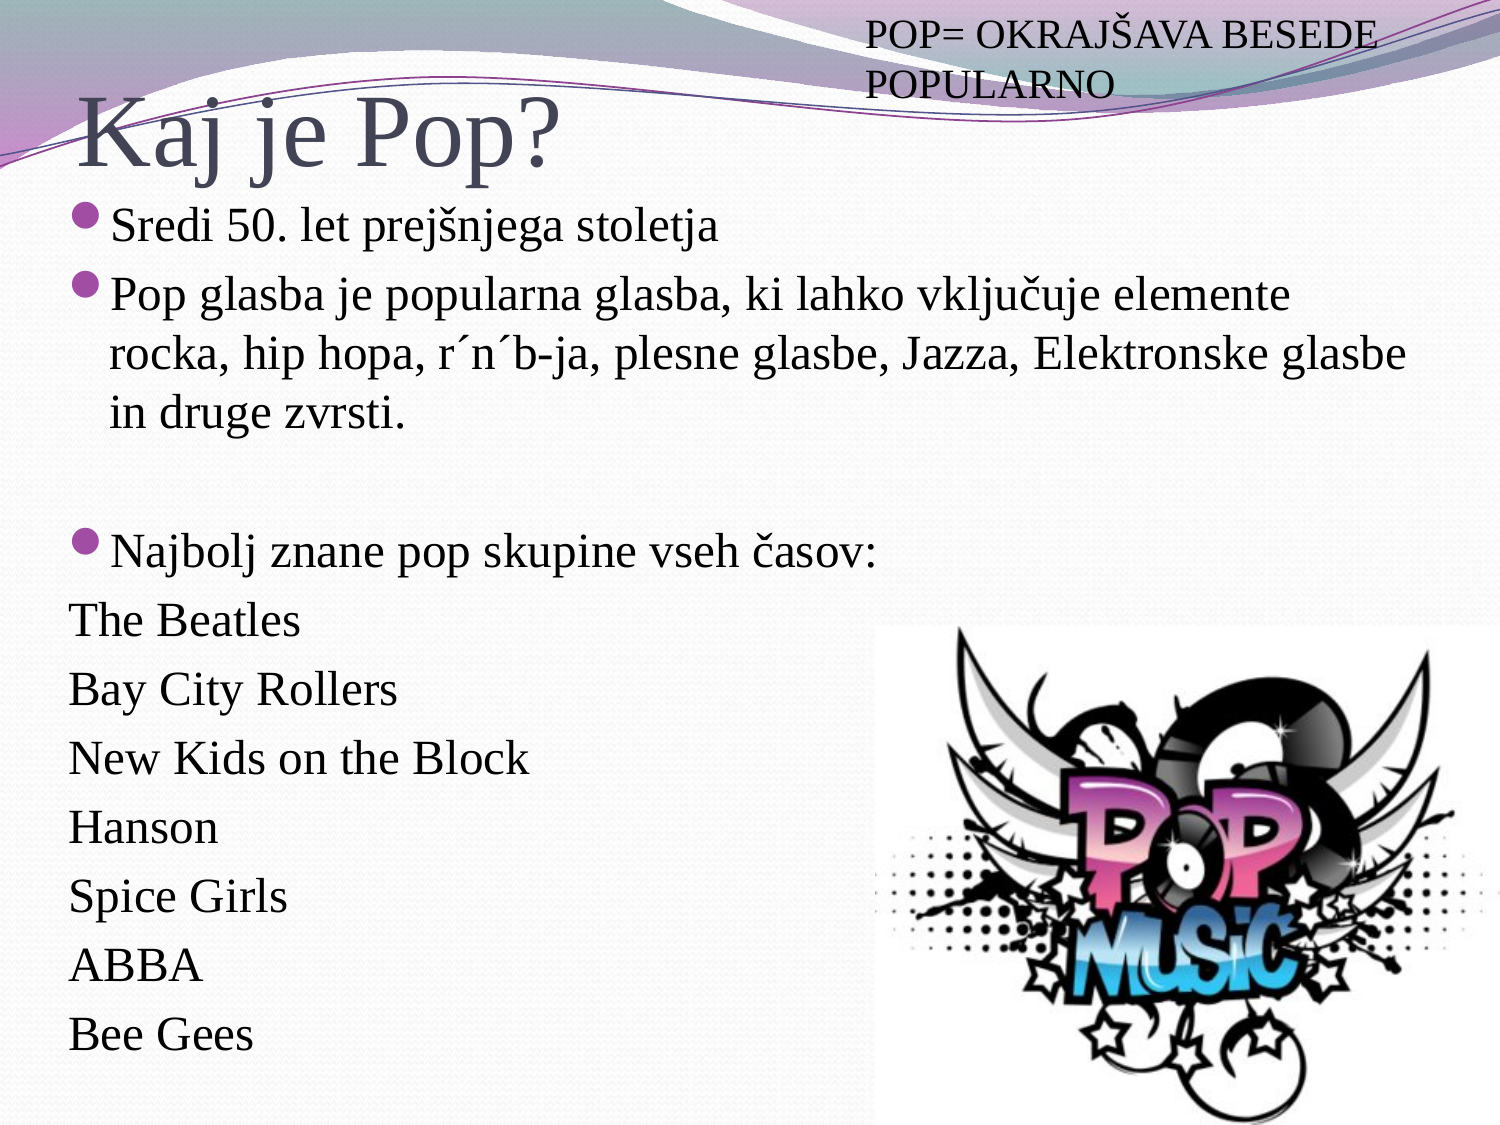

# Kaj je Pop?
POP= OKRAJŠAVA BESEDE POPULARNO
Sredi 50. let prejšnjega stoletja
Pop glasba je popularna glasba, ki lahko vključuje elemente rocka, hip hopa, r´n´b-ja, plesne glasbe, Jazza, Elektronske glasbe in druge zvrsti.
Najbolj znane pop skupine vseh časov:
The Beatles
Bay City Rollers
New Kids on the Block
Hanson
Spice Girls
ABBA
Bee Gees